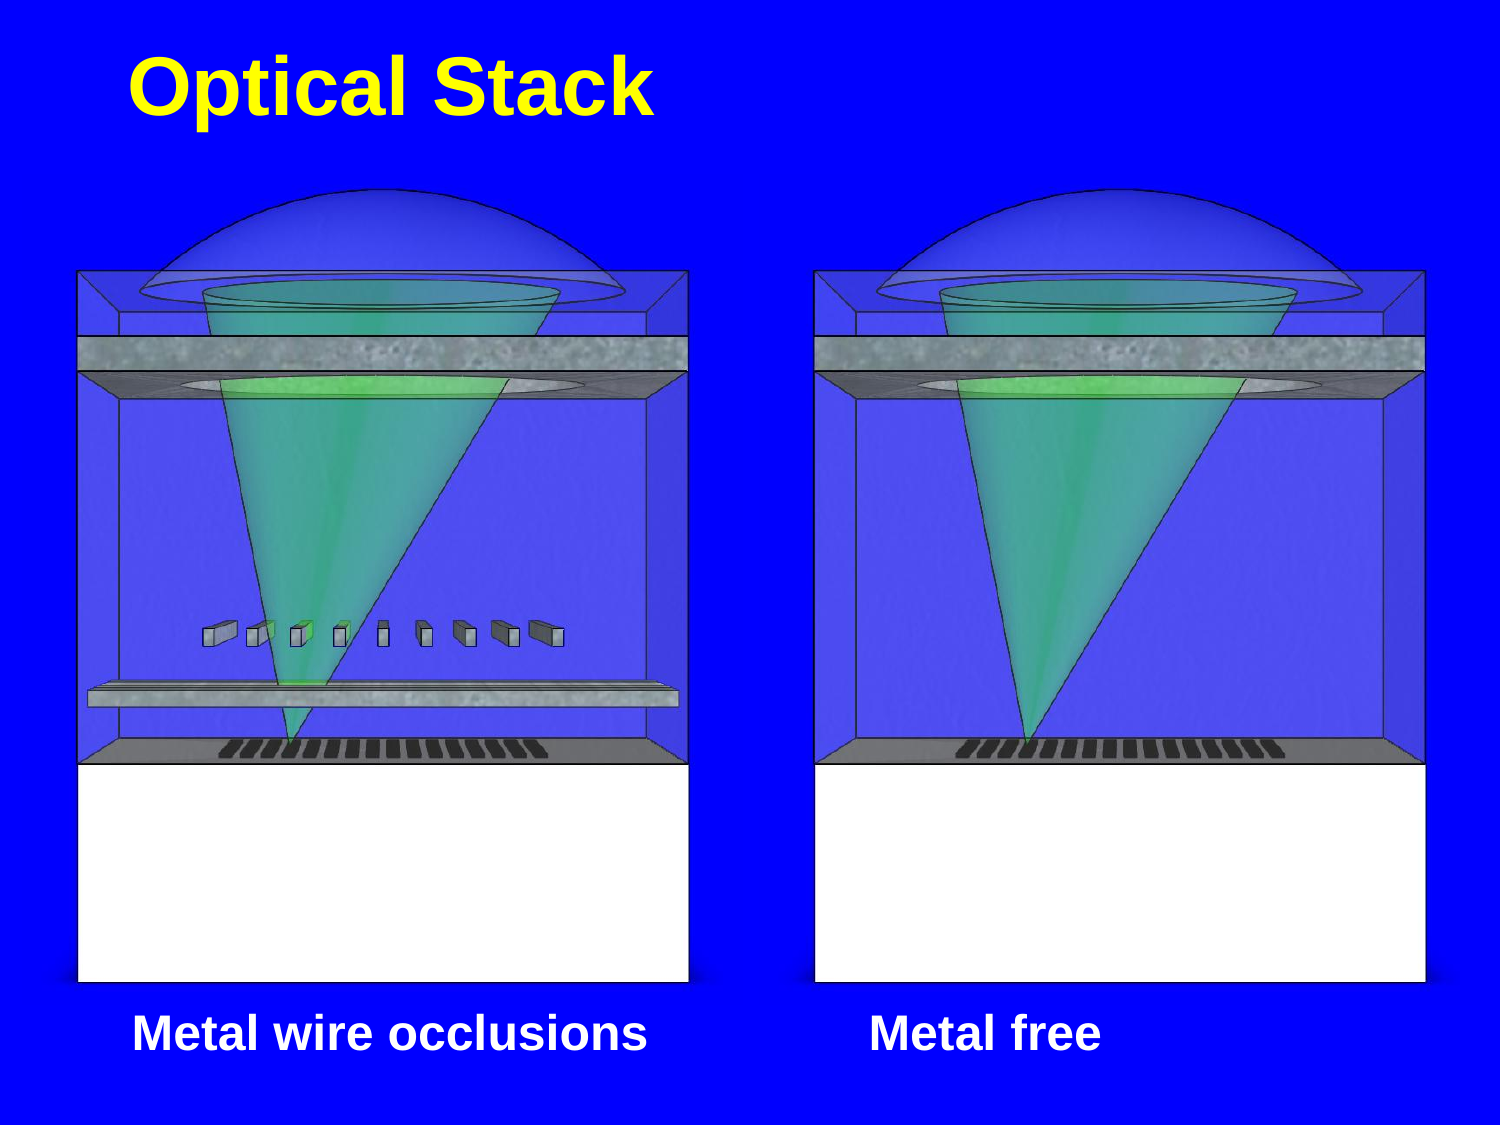

# Optical Stack
Metal wire occlusions
Metal free